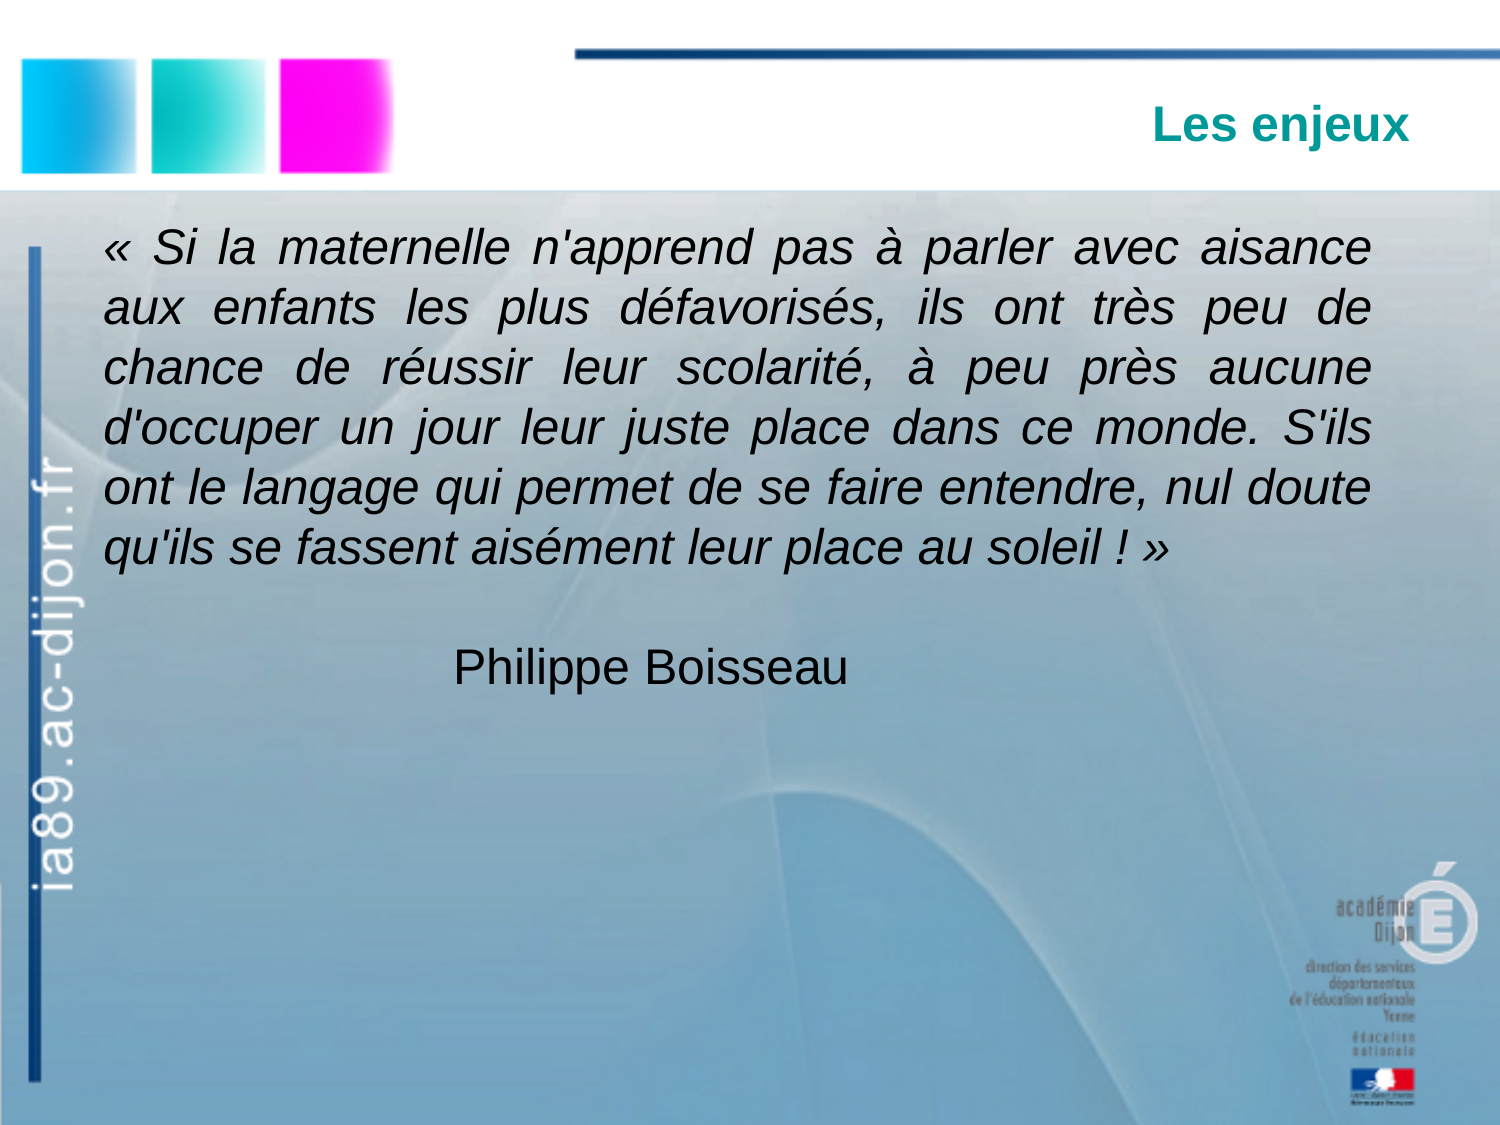

# Les enjeux
« Si la maternelle n'apprend pas à parler avec aisance aux enfants les plus défavorisés, ils ont très peu de chance de réussir leur scolarité, à peu près aucune d'occuper un jour leur juste place dans ce monde. S'ils ont le langage qui permet de se faire entendre, nul doute qu'ils se fassent aisément leur place au soleil ! »
 Philippe Boisseau